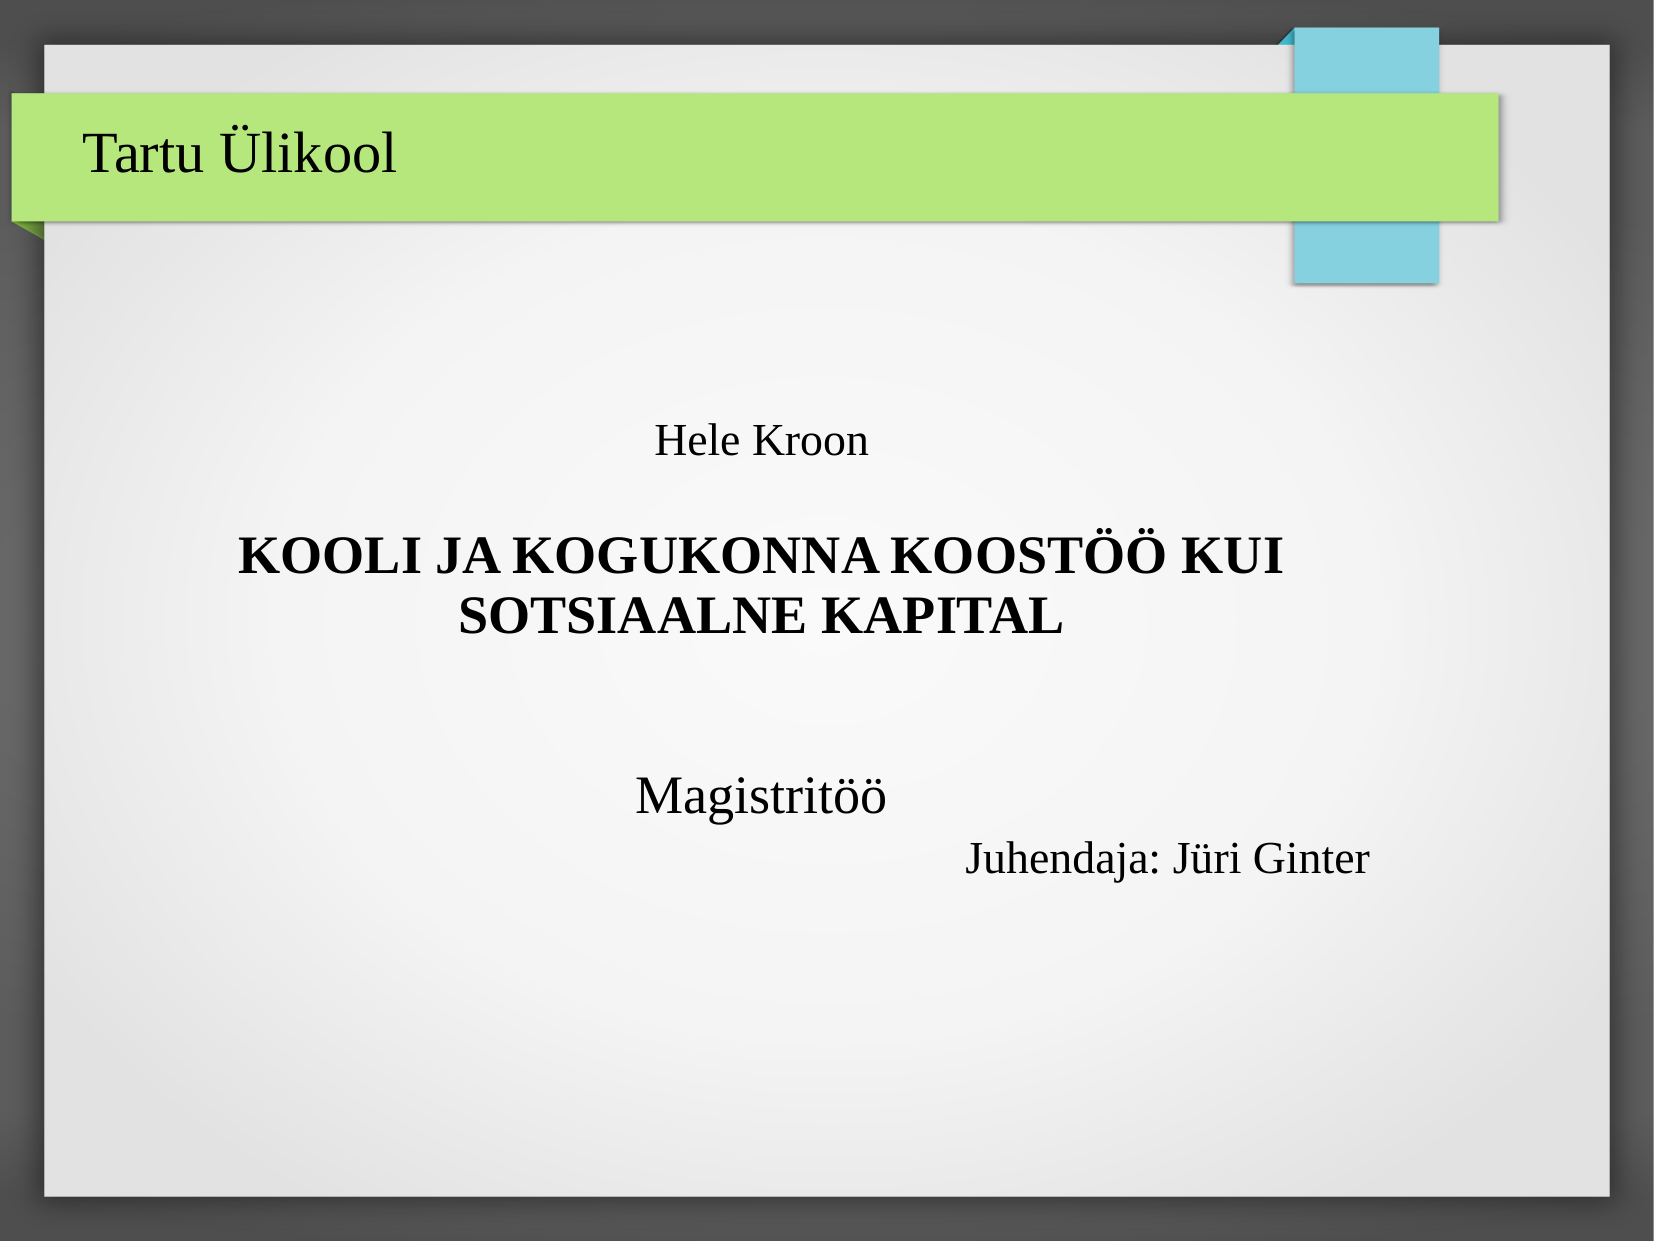

# Tartu Ülikool
Hele Kroon
KOOLI JA KOGUKONNA KOOSTÖÖ KUI SOTSIAALNE KAPITAL
Magistritöö
											Juhendaja: Jüri Ginter